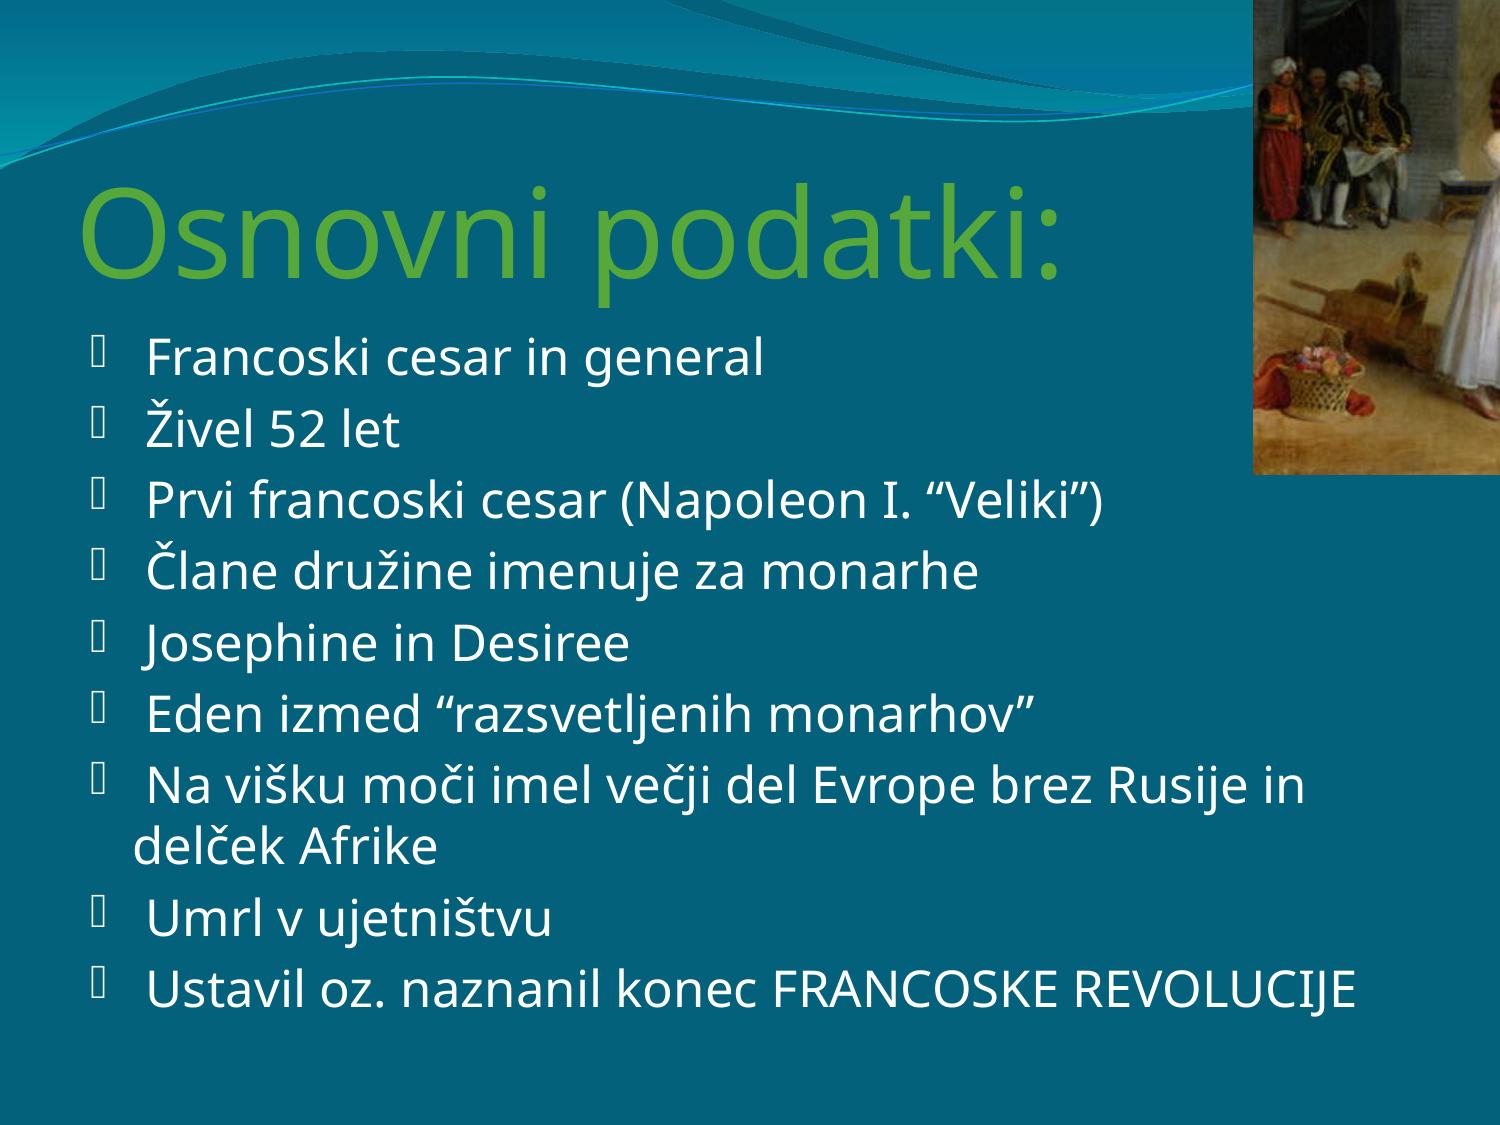

# Osnovni podatki:
 Francoski cesar in general
 Živel 52 let
 Prvi francoski cesar (Napoleon I. “Veliki”)
 Člane družine imenuje za monarhe
 Josephine in Desiree
 Eden izmed “razsvetljenih monarhov”
 Na višku moči imel večji del Evrope brez Rusije in delček Afrike
 Umrl v ujetništvu
 Ustavil oz. naznanil konec FRANCOSKE REVOLUCIJE